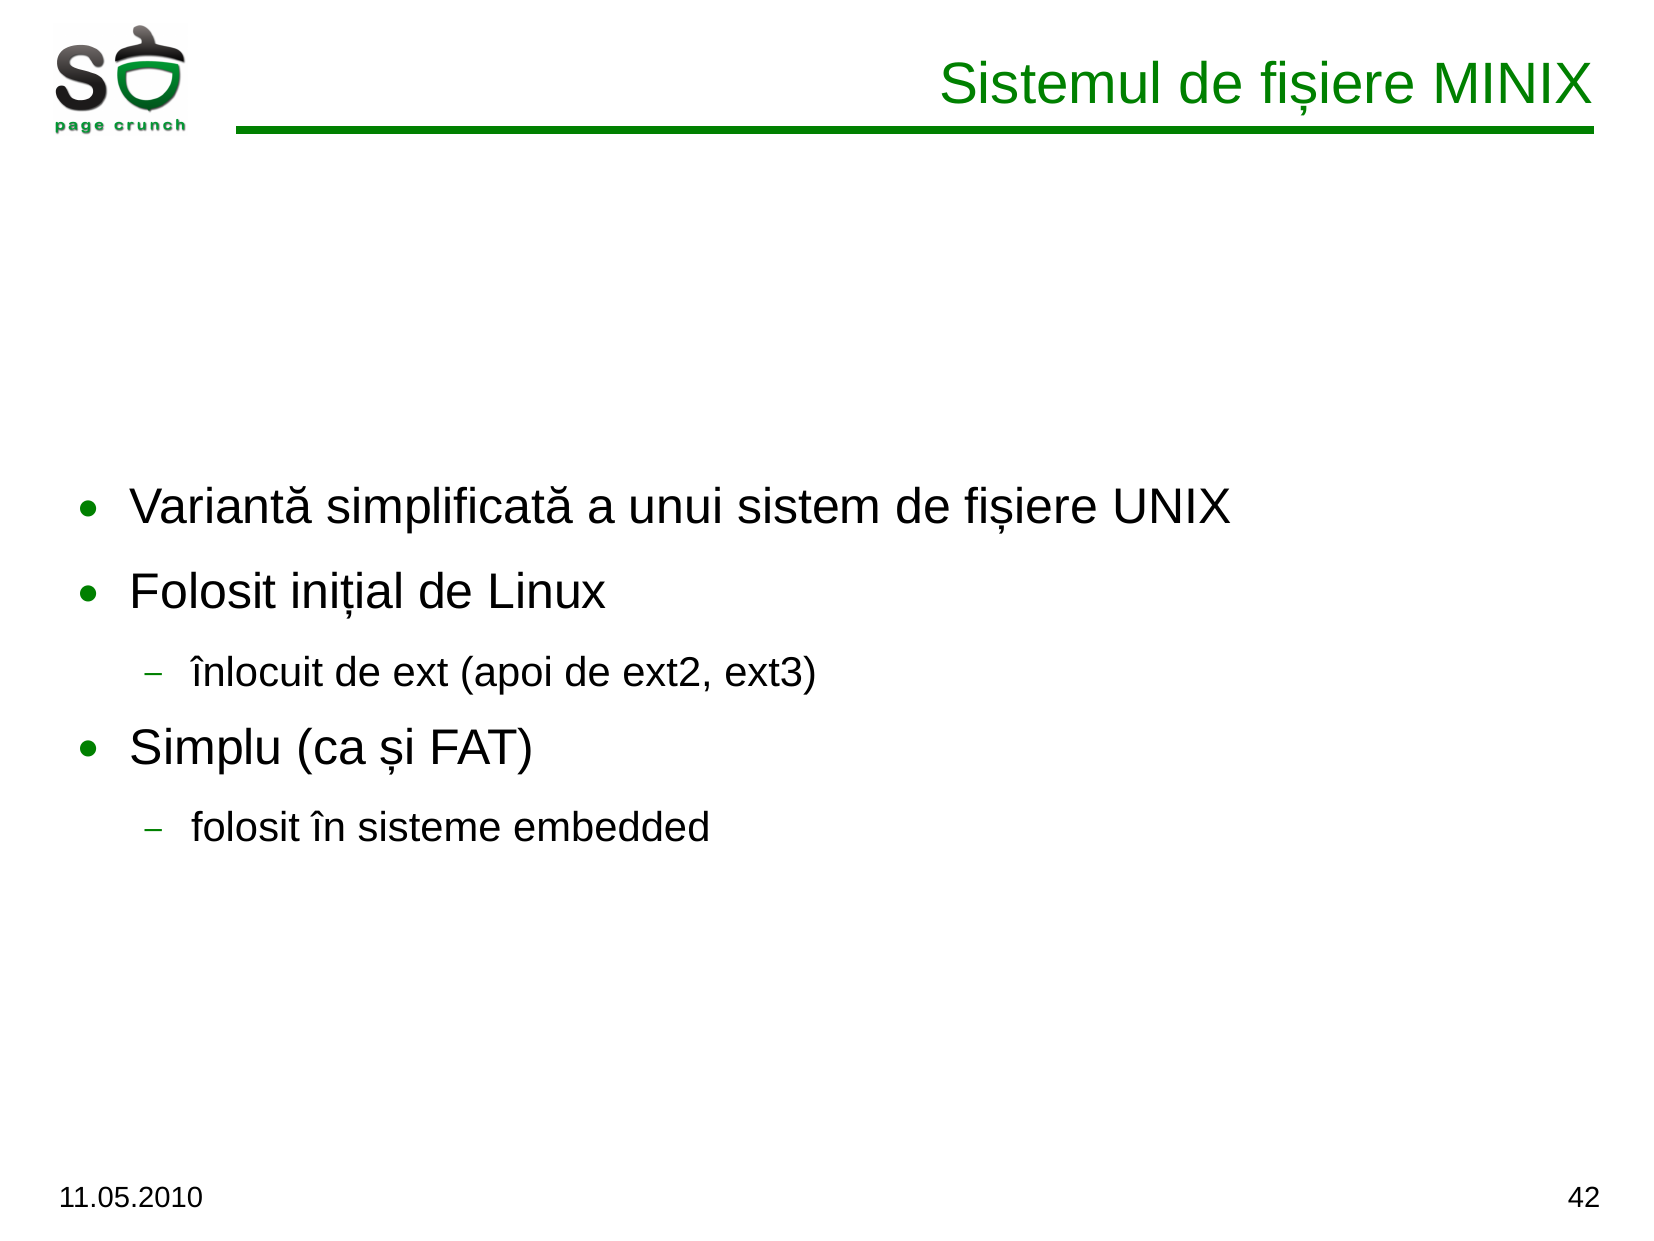

# Sistemul de fișiere MINIX
Variantă simplificată a unui sistem de fișiere UNIX
Folosit inițial de Linux
înlocuit de ext (apoi de ext2, ext3)
Simplu (ca și FAT)
folosit în sisteme embedded
11.05.2010
42